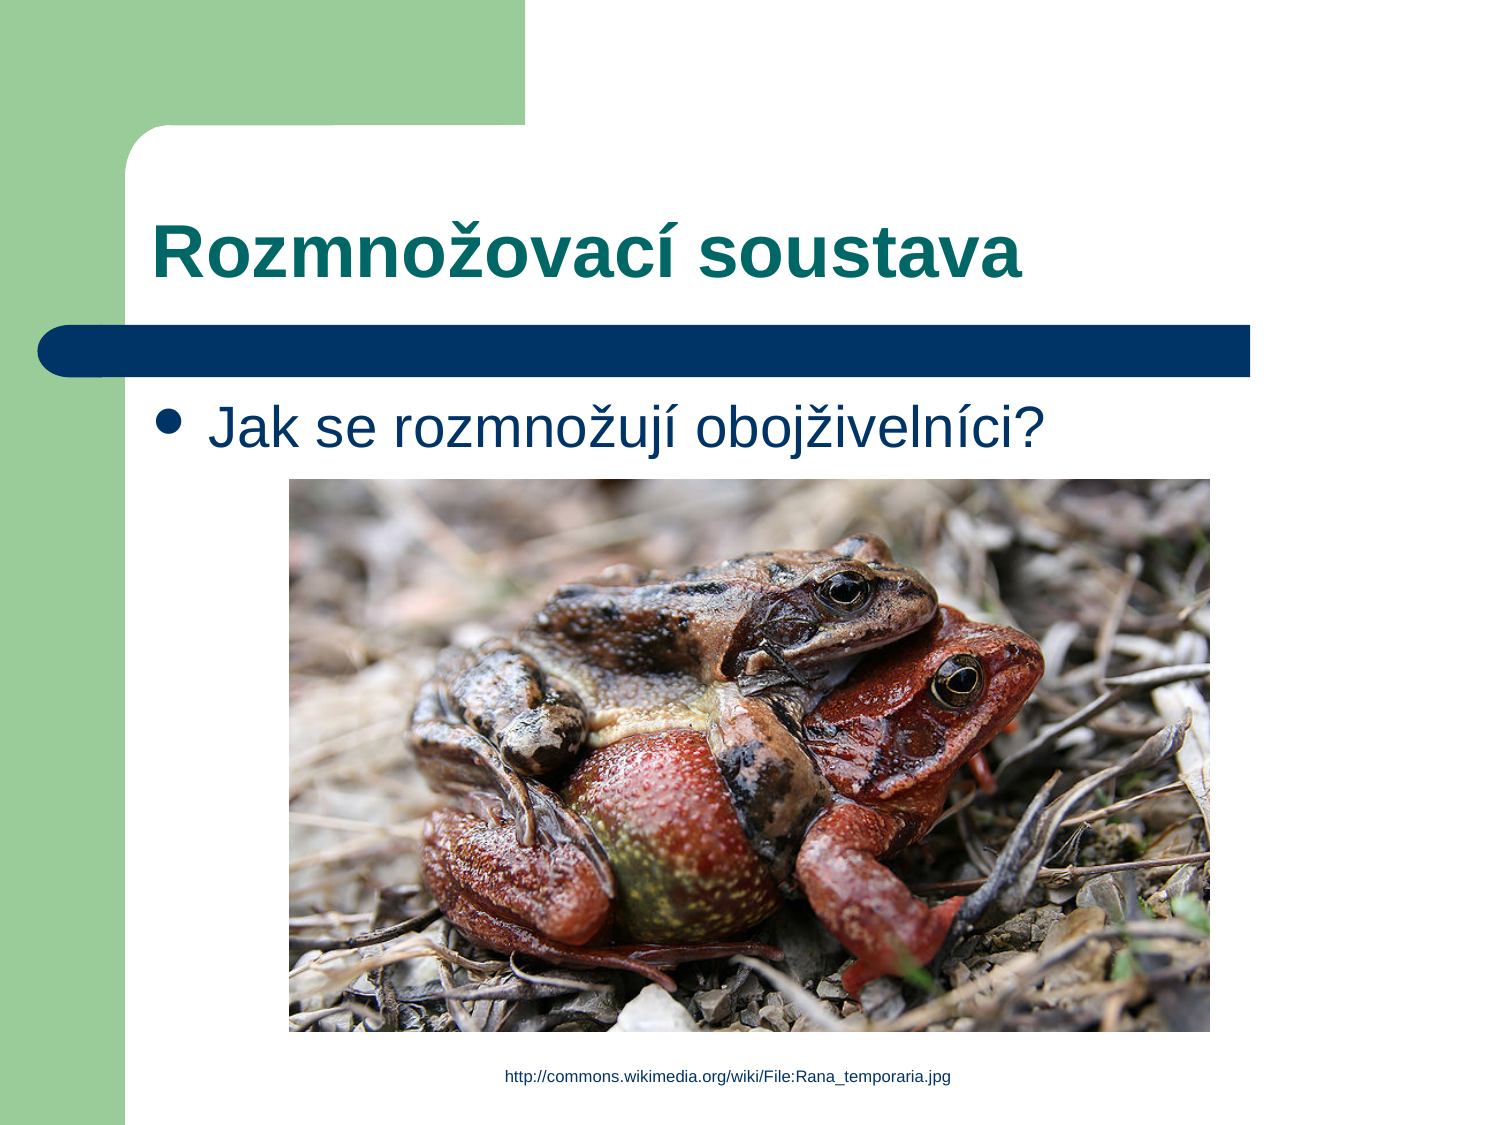

# Rozmnožovací soustava
Jak se rozmnožují obojživelníci?
http://commons.wikimedia.org/wiki/File:Rana_temporaria.jpg